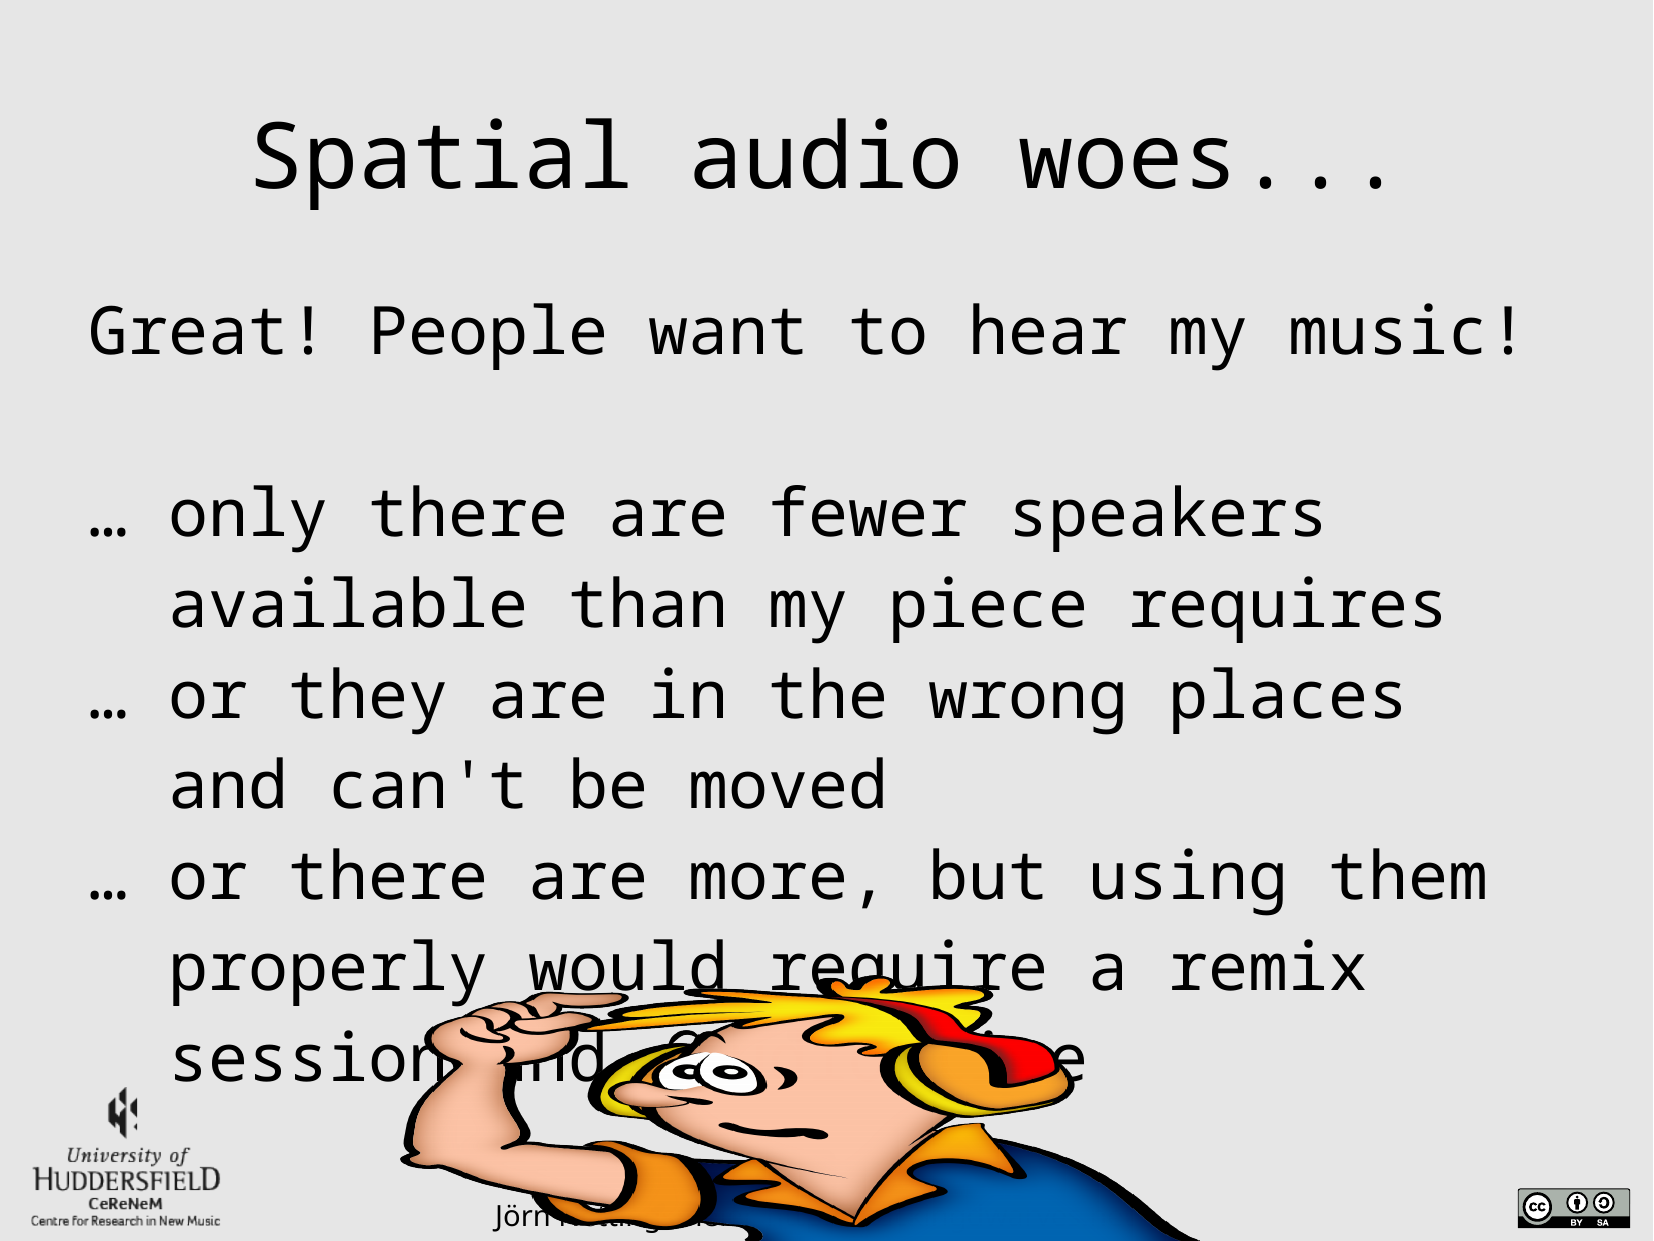

# Spatial audio woes...
Great! People want to hear my music!
… only there are fewer speakers
 available than my piece requires
… or they are in the wrong places
 and can't be moved
… or there are more, but using them
 properly would require a remix
 session and studio time